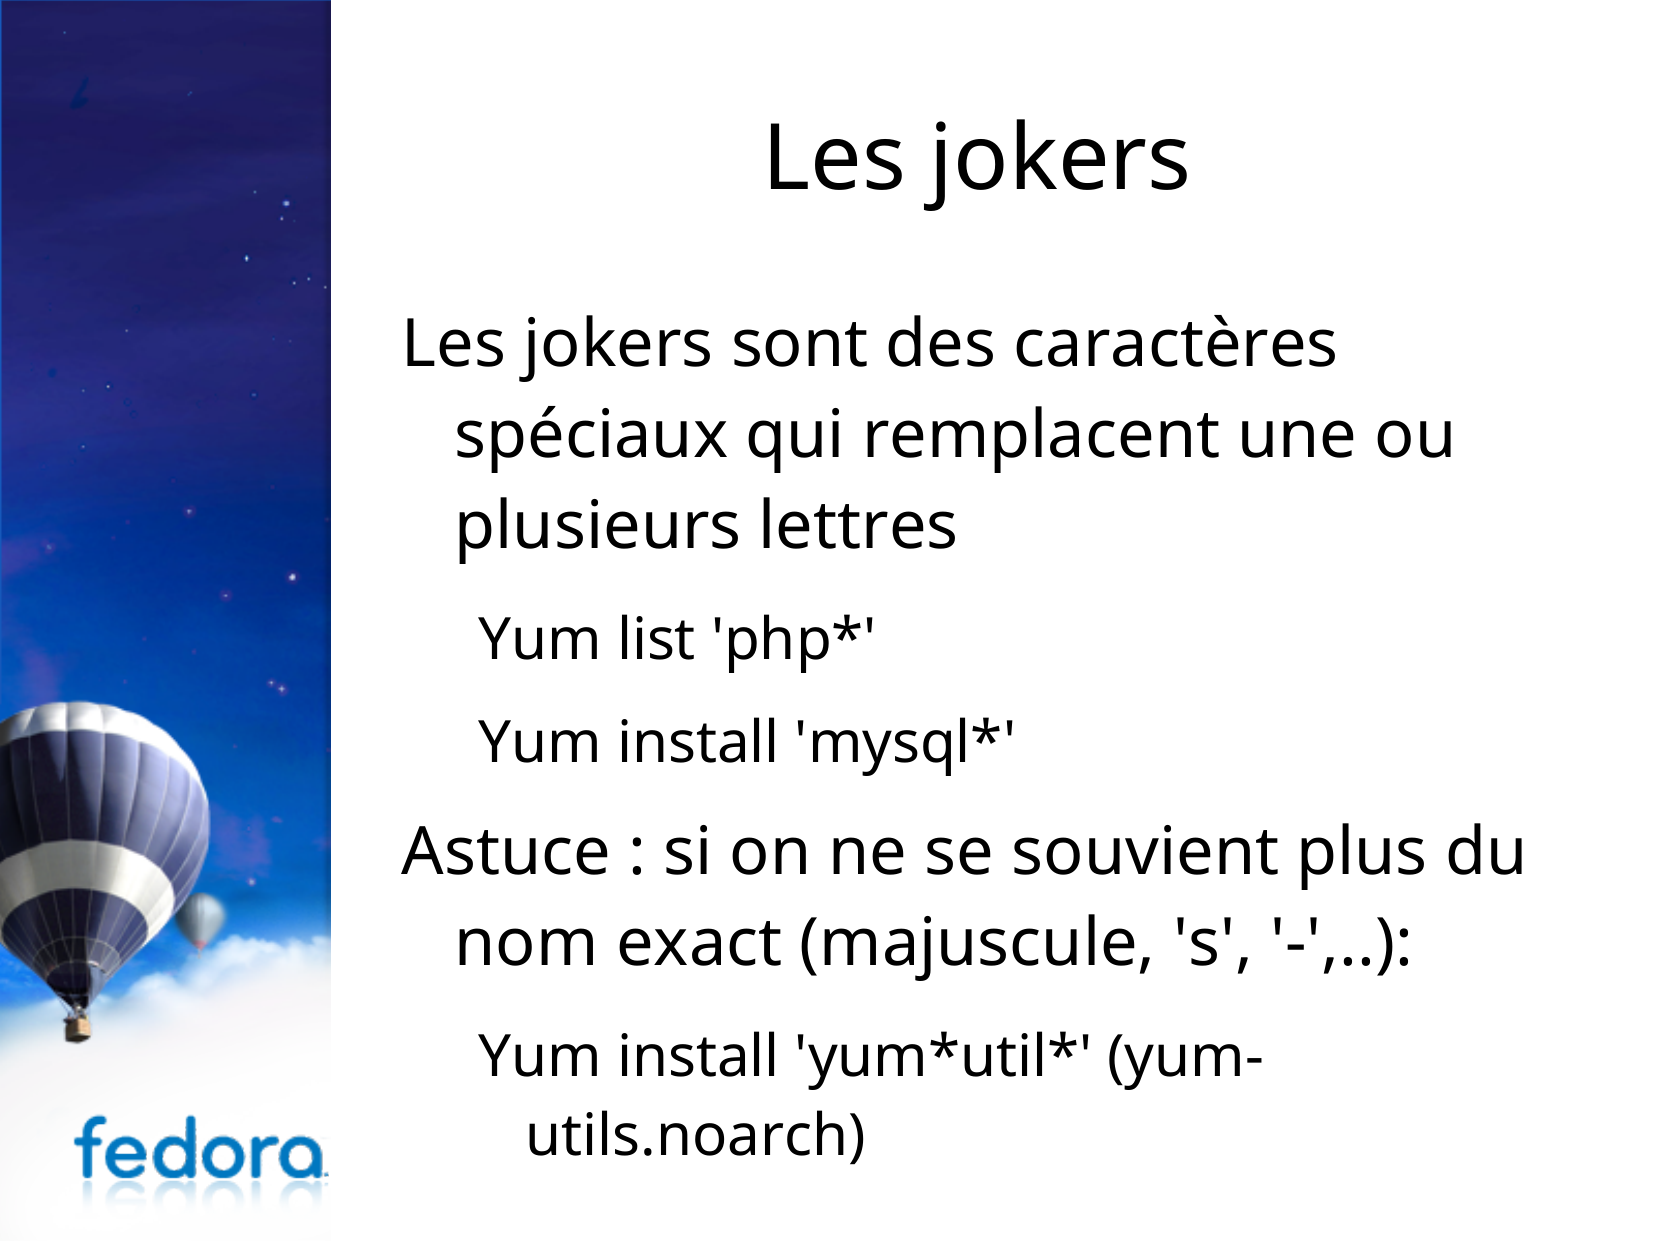

# Les jokers
Les jokers sont des caractères spéciaux qui remplacent une ou plusieurs lettres
Yum list 'php*'
Yum install 'mysql*'
Astuce : si on ne se souvient plus du nom exact (majuscule, 's', '-',..):
Yum install 'yum*util*' (yum-utils.noarch)